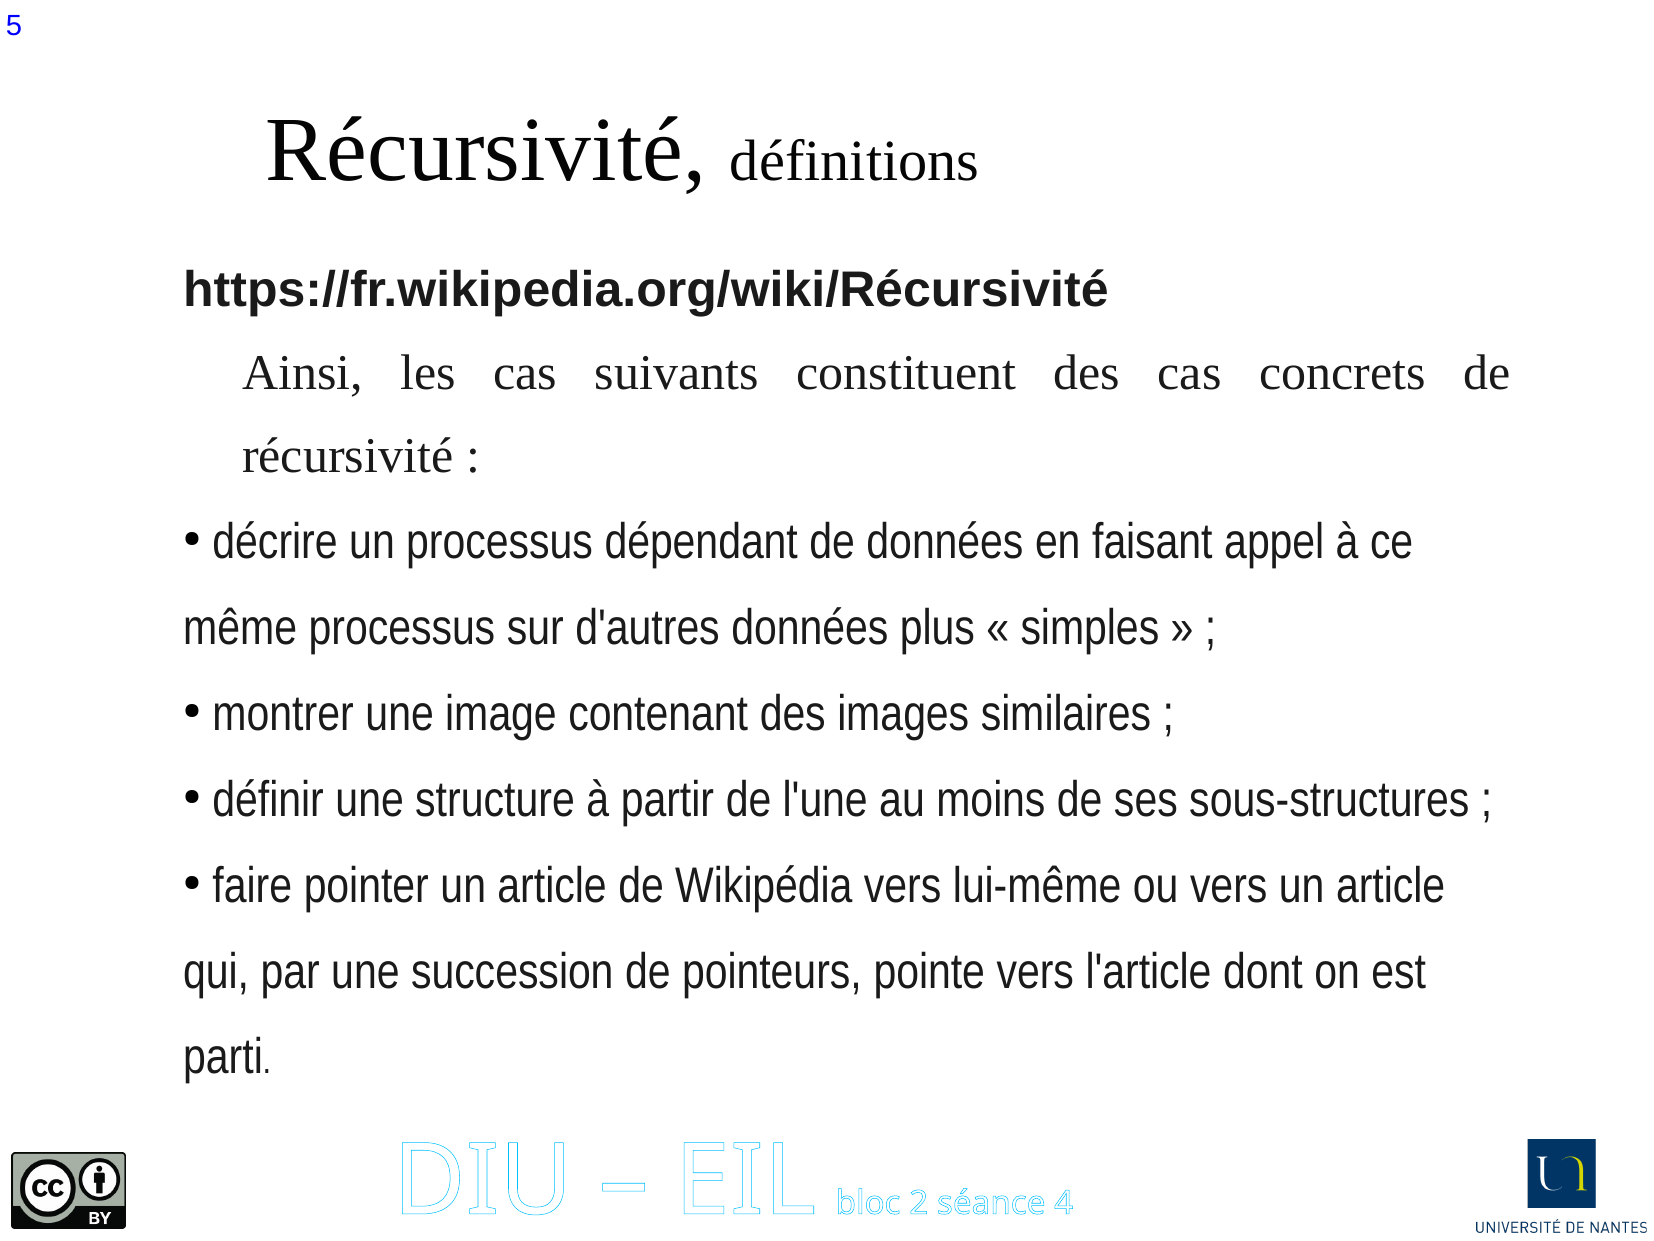

5
# Récursivité, définitions
https://fr.wikipedia.org/wiki/Récursivité
Ainsi, les cas suivants constituent des cas concrets de récursivité :
 décrire un processus dépendant de données en faisant appel à ce même processus sur d'autres données plus « simples » ;
 montrer une image contenant des images similaires ;
 définir une structure à partir de l'une au moins de ses sous-structures ;
 faire pointer un article de Wikipédia vers lui-même ou vers un article qui, par une succession de pointeurs, pointe vers l'article dont on est parti.